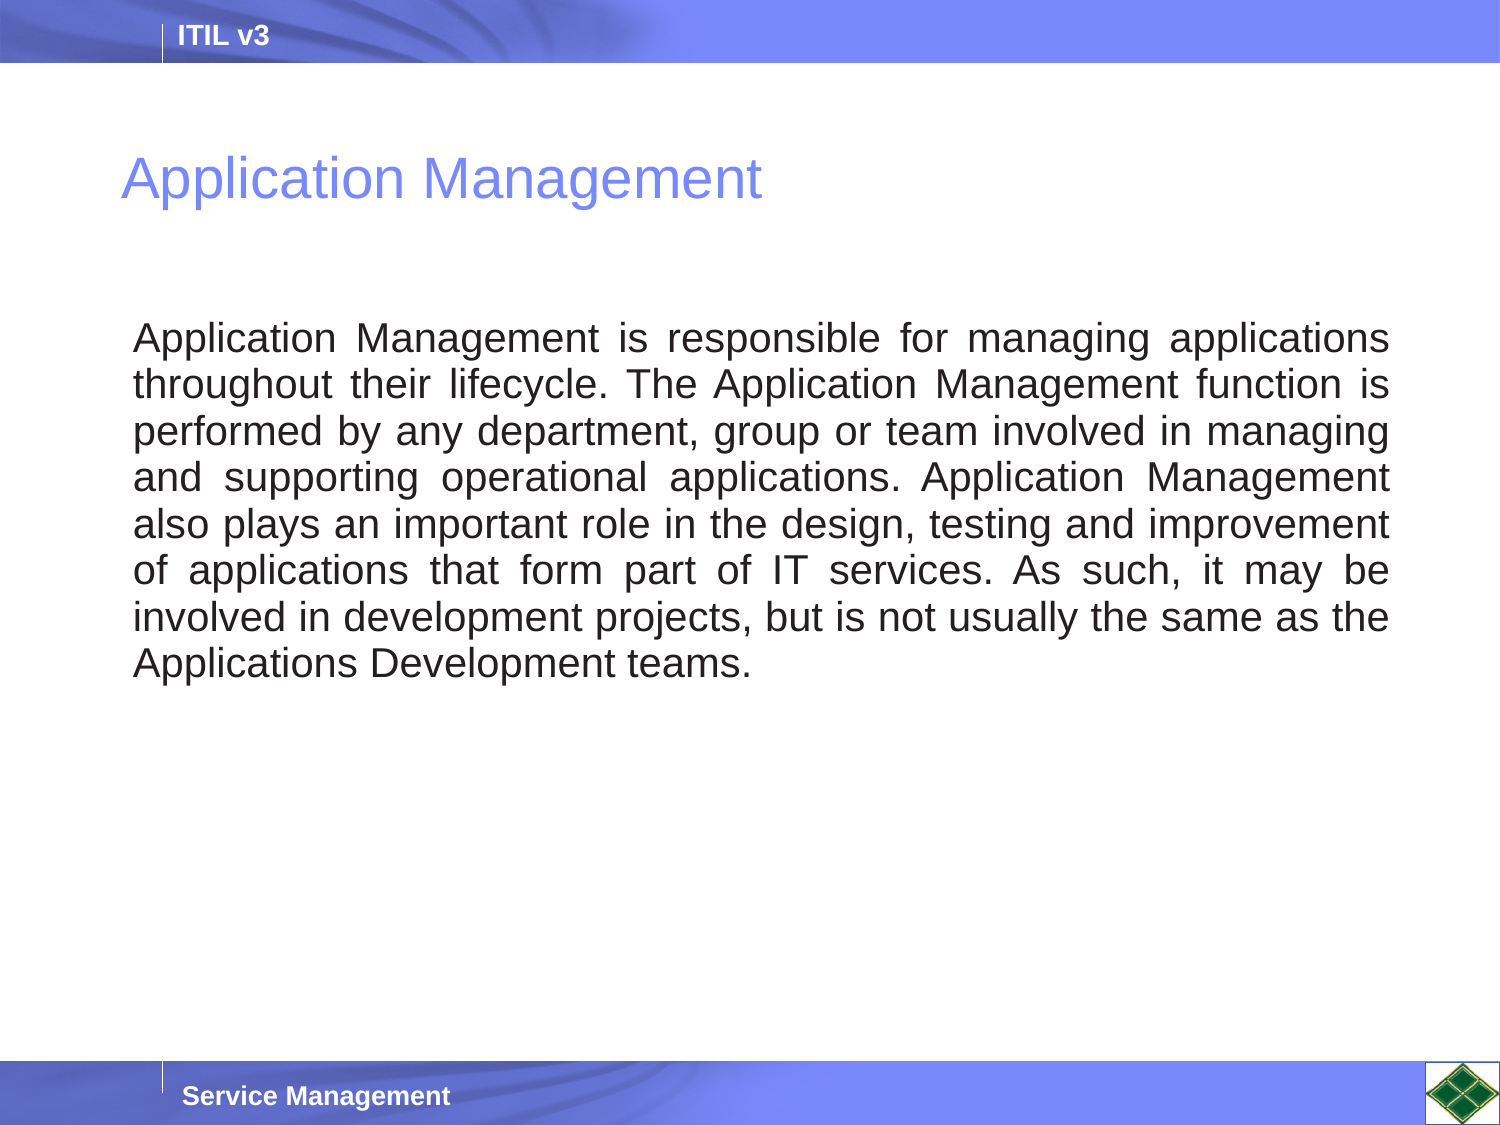

Application Management
Application Management is responsible for managing applications throughout their lifecycle. The Application Management function is performed by any department, group or team involved in managing and supporting operational applications. Application Management also plays an important role in the design, testing and improvement of applications that form part of IT services. As such, it may be involved in development projects, but is not usually the same as the Applications Development teams.